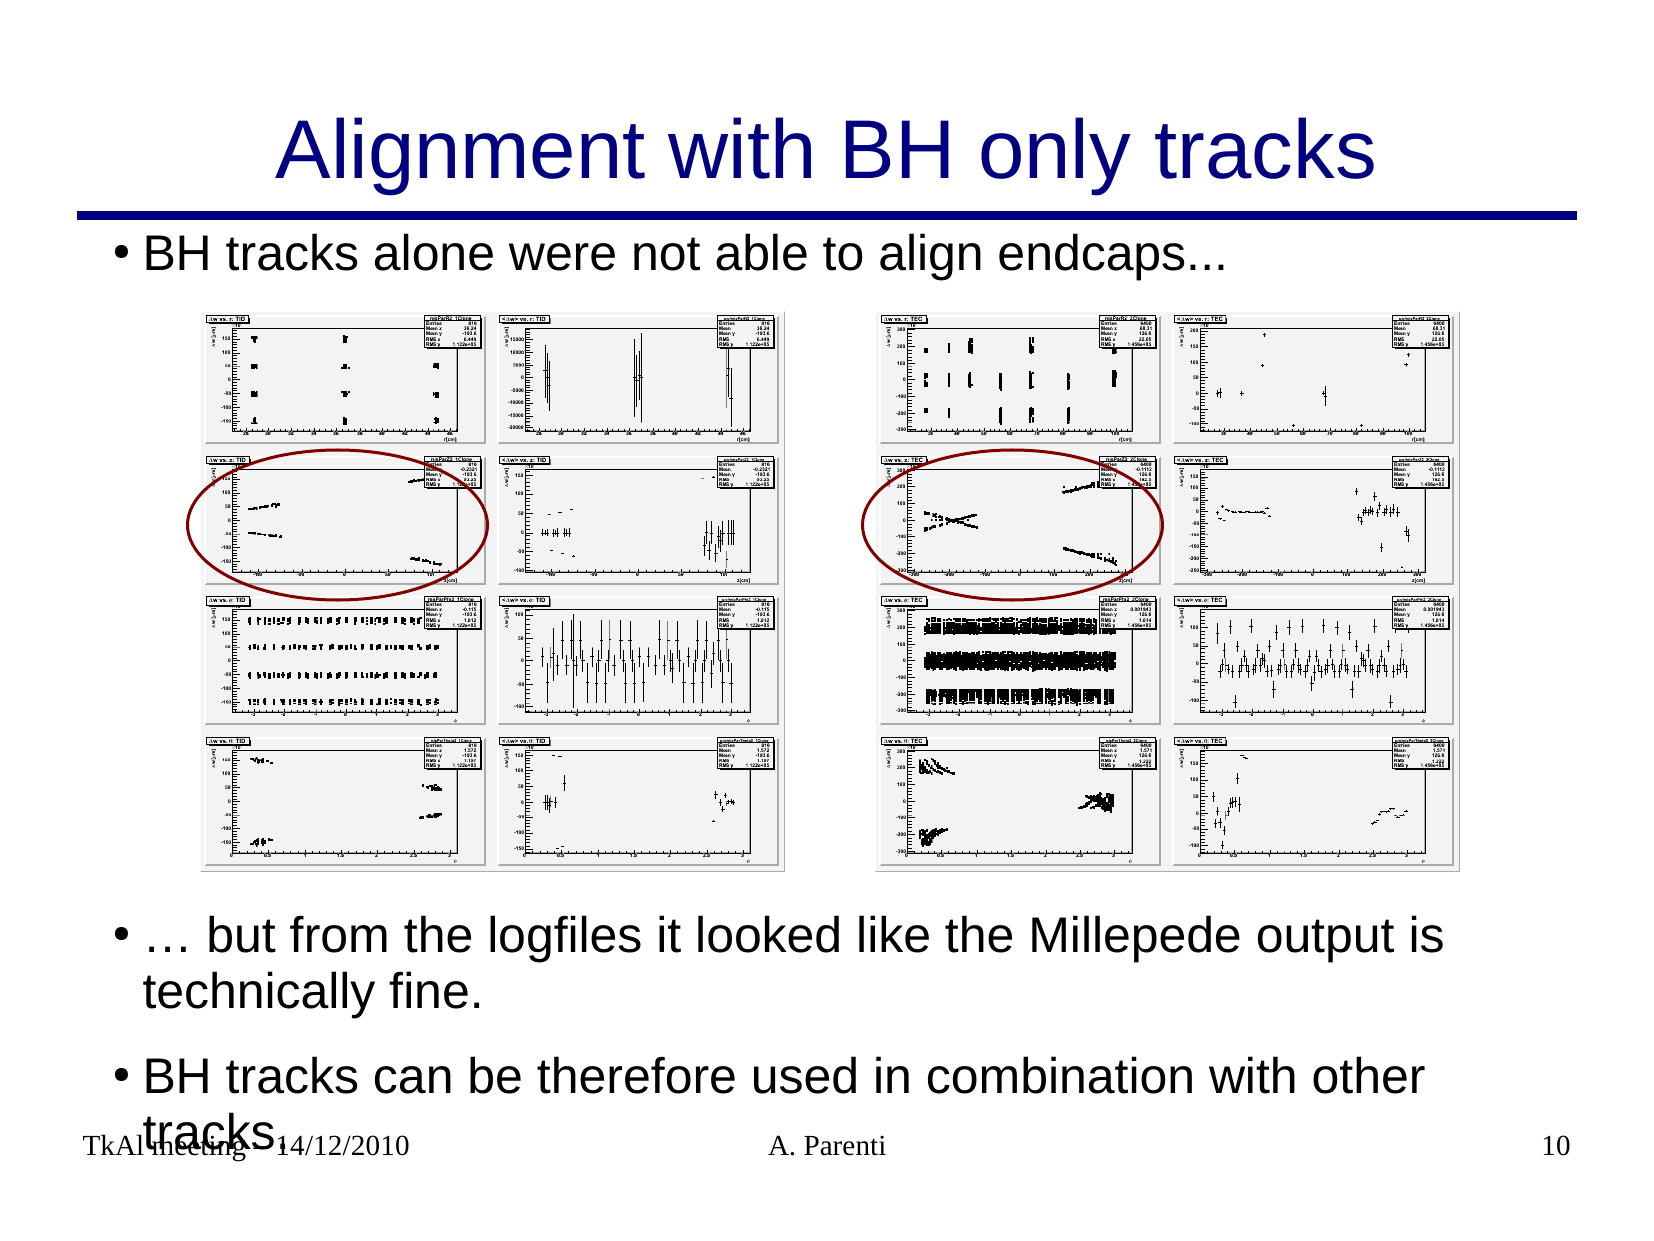

# Alignment with BH only tracks
BH tracks alone were not able to align endcaps...
… but from the logfiles it looked like the Millepede output is technically fine.
BH tracks can be therefore used in combination with other tracks.
10